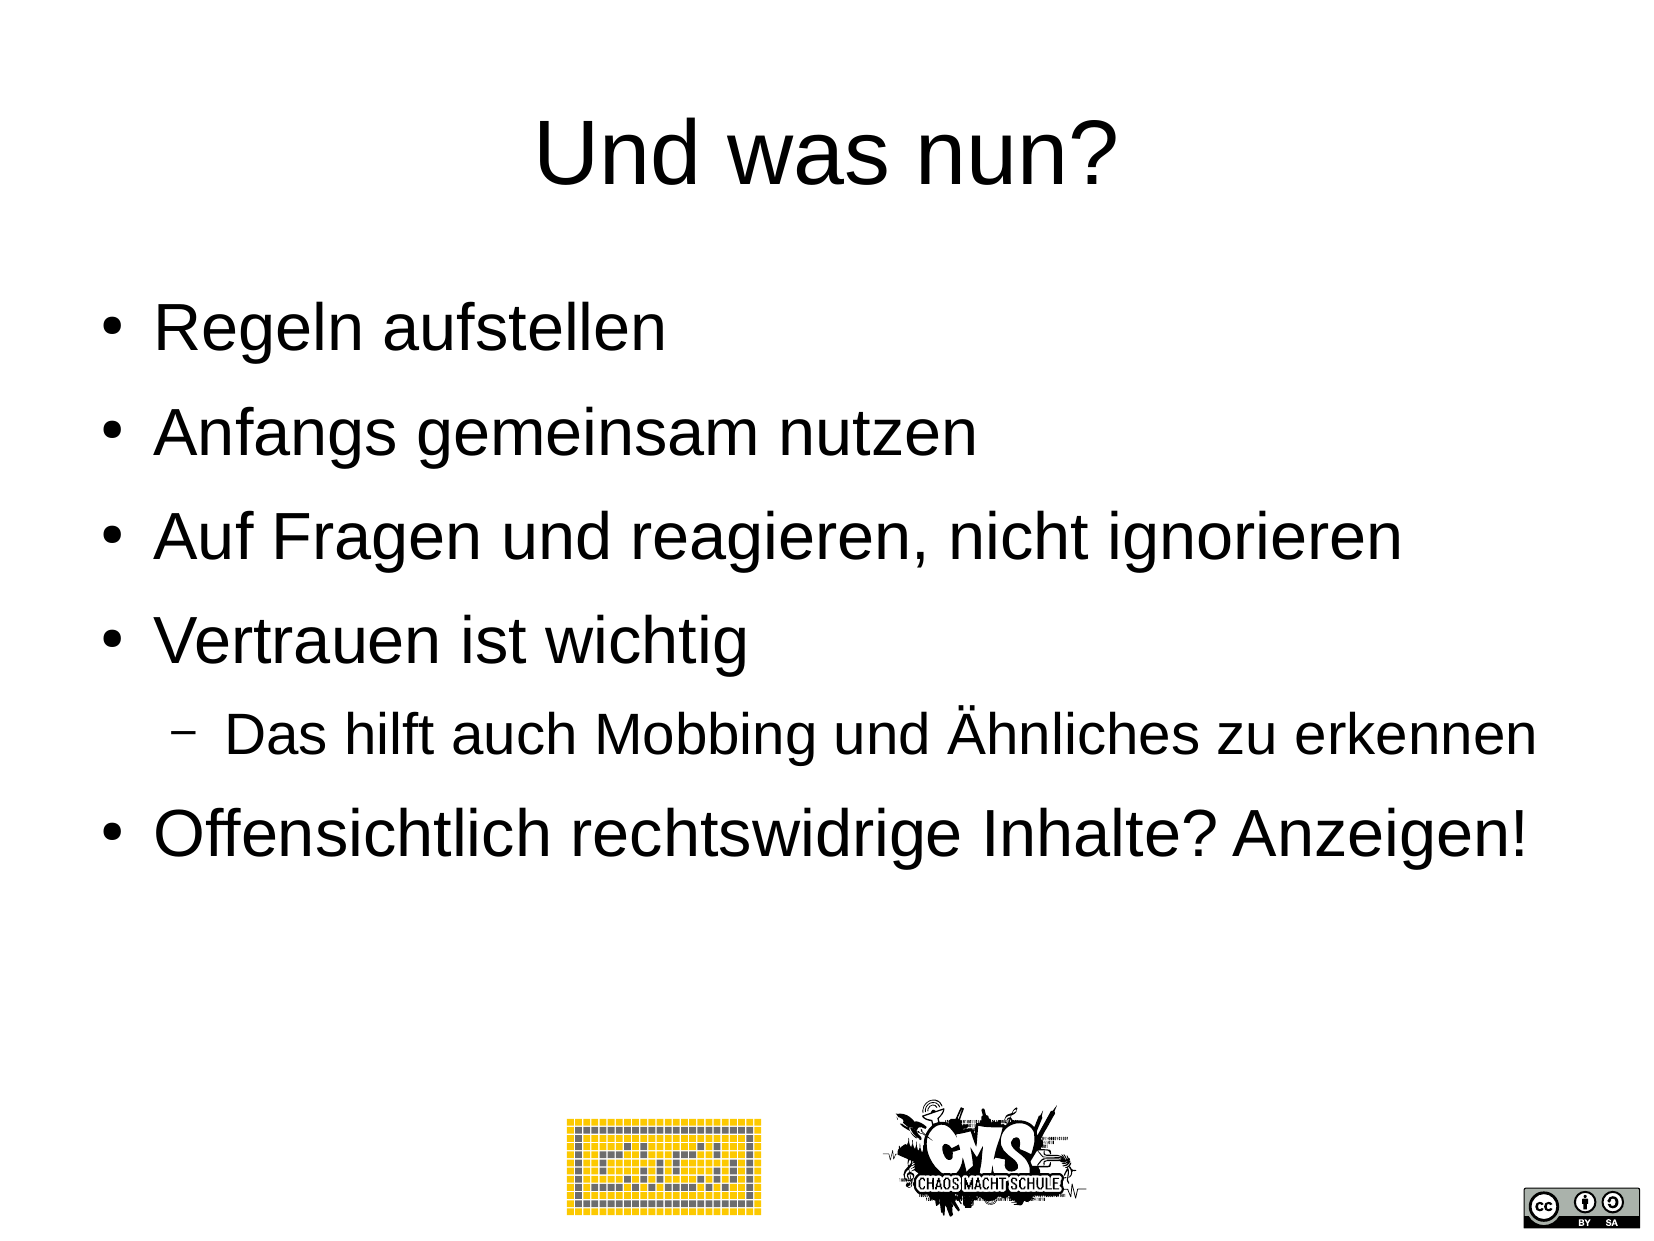

# Und was nun?
Regeln aufstellen
Anfangs gemeinsam nutzen
Auf Fragen und reagieren, nicht ignorieren
Vertrauen ist wichtig
Das hilft auch Mobbing und Ähnliches zu erkennen
Offensichtlich rechtswidrige Inhalte? Anzeigen!